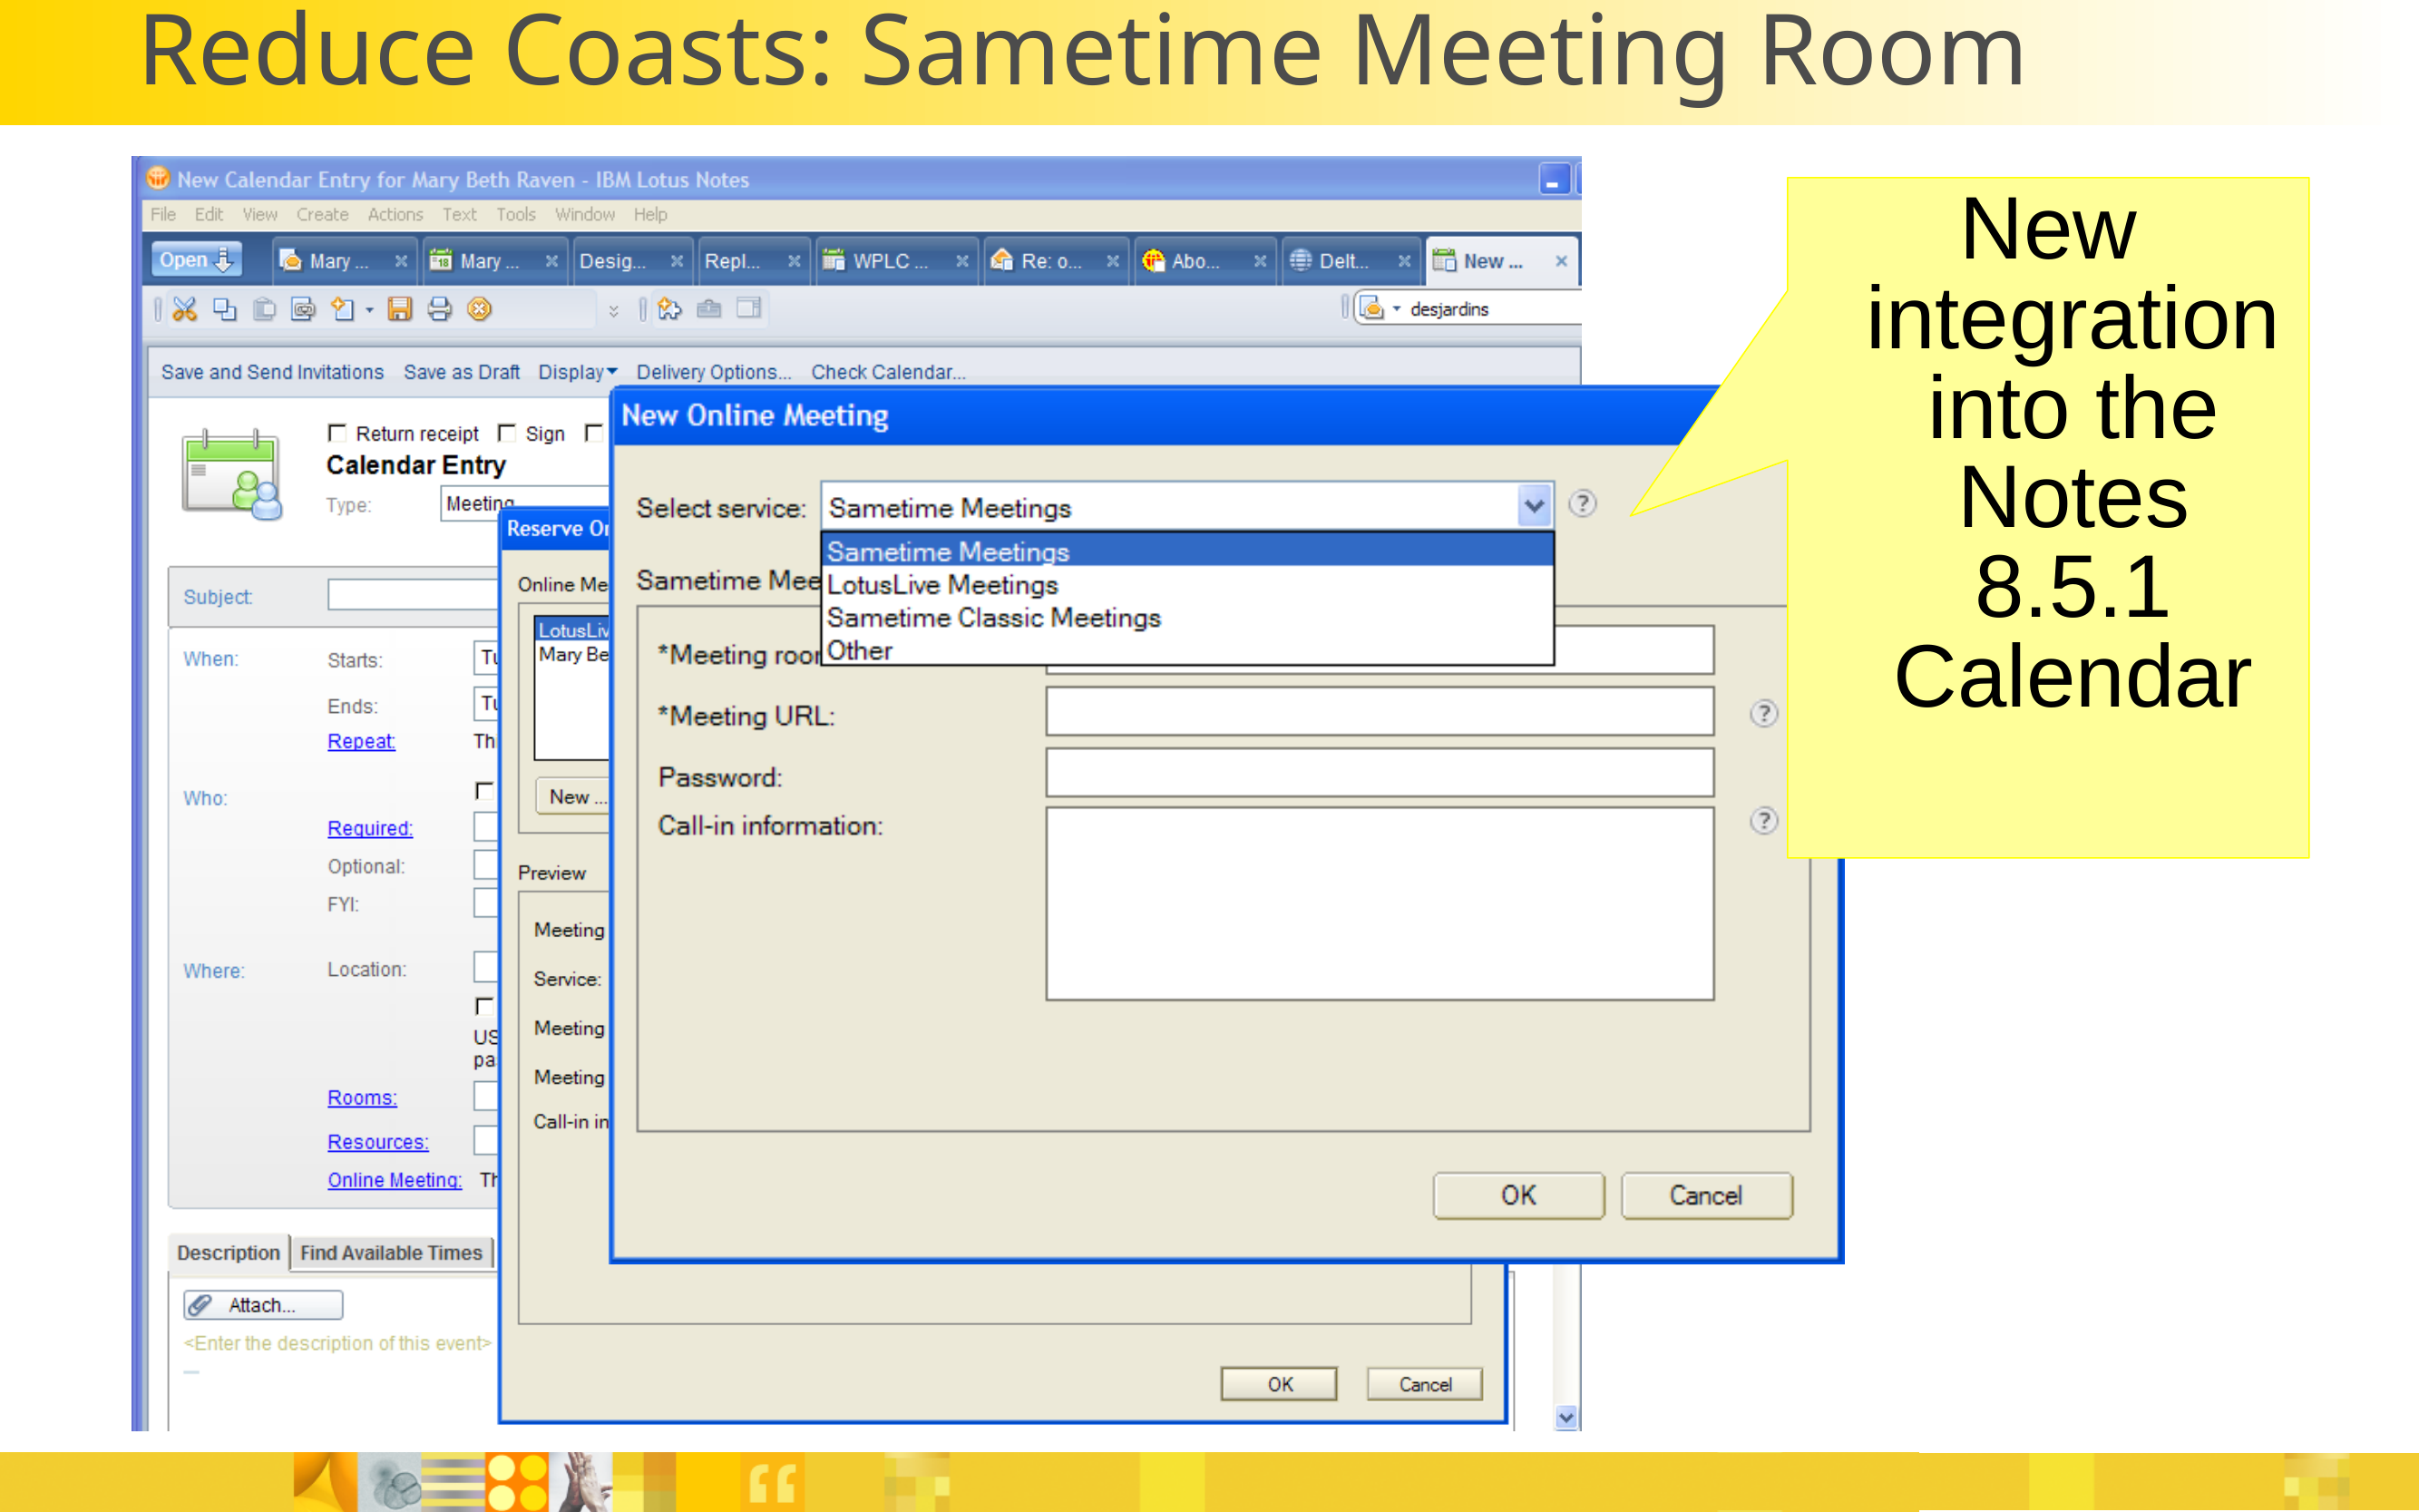

# Reduce Coasts: Sametime Meeting Room
New integration into the Notes 8.5.1 Calendar